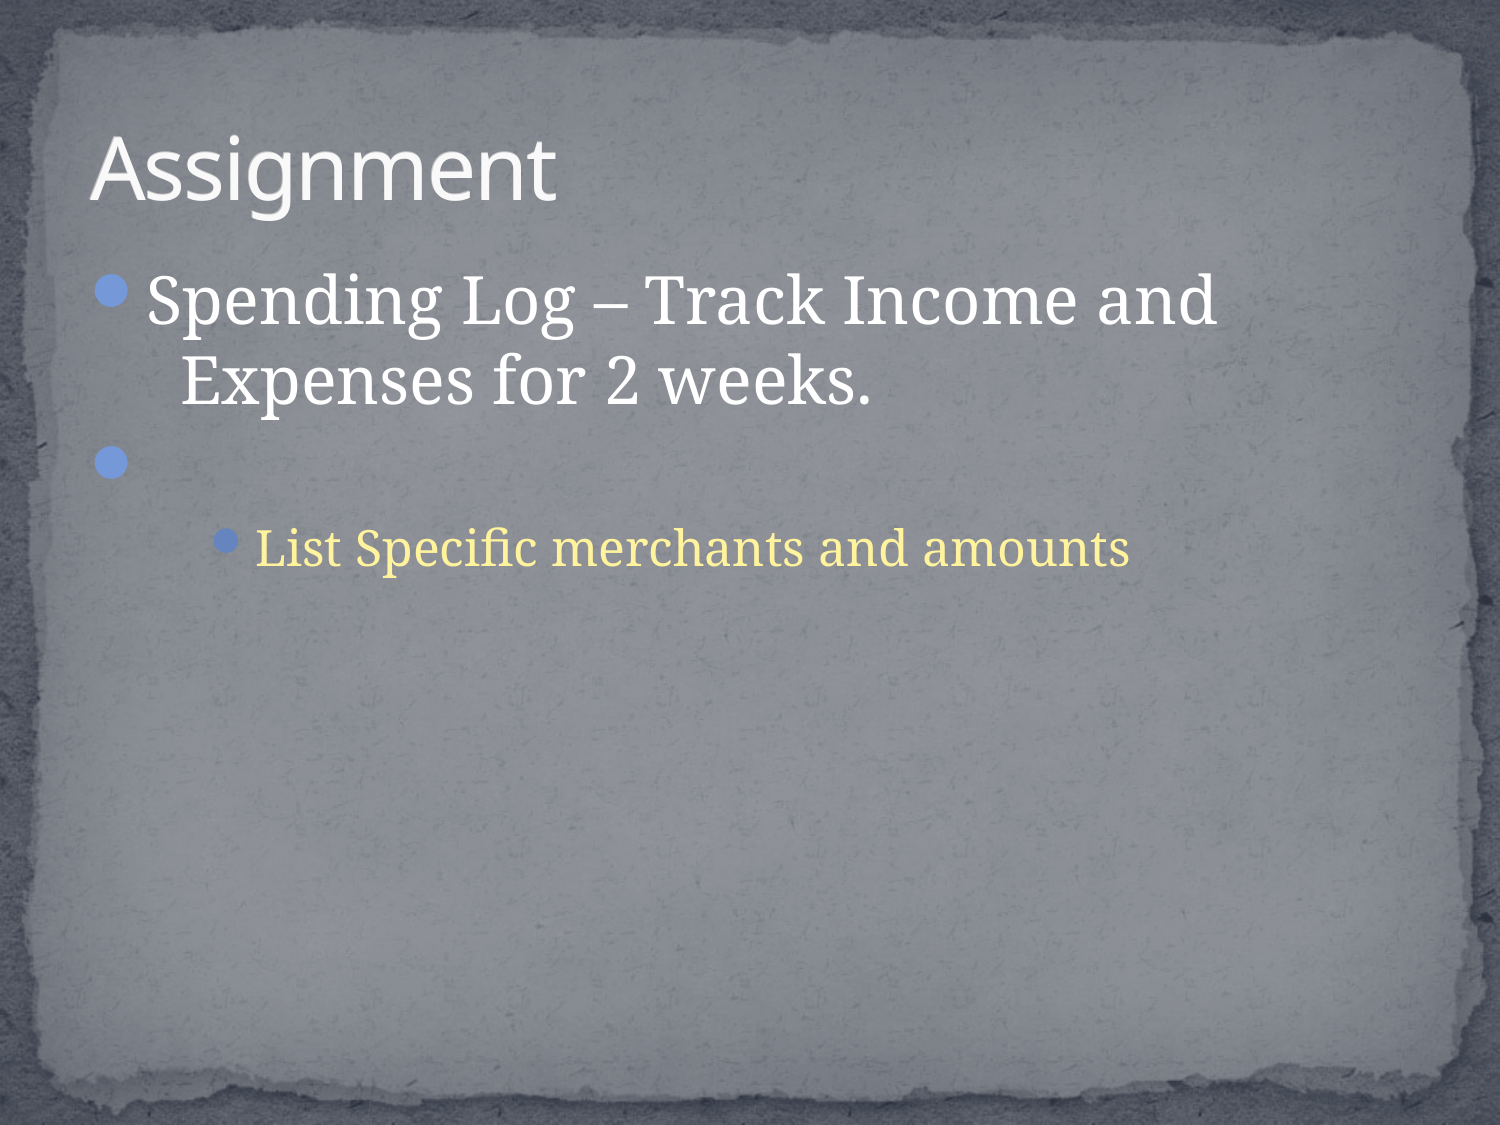

Assignment
# Spending Log – Track Income and Expenses for 2 weeks.
List Specific merchants and amounts